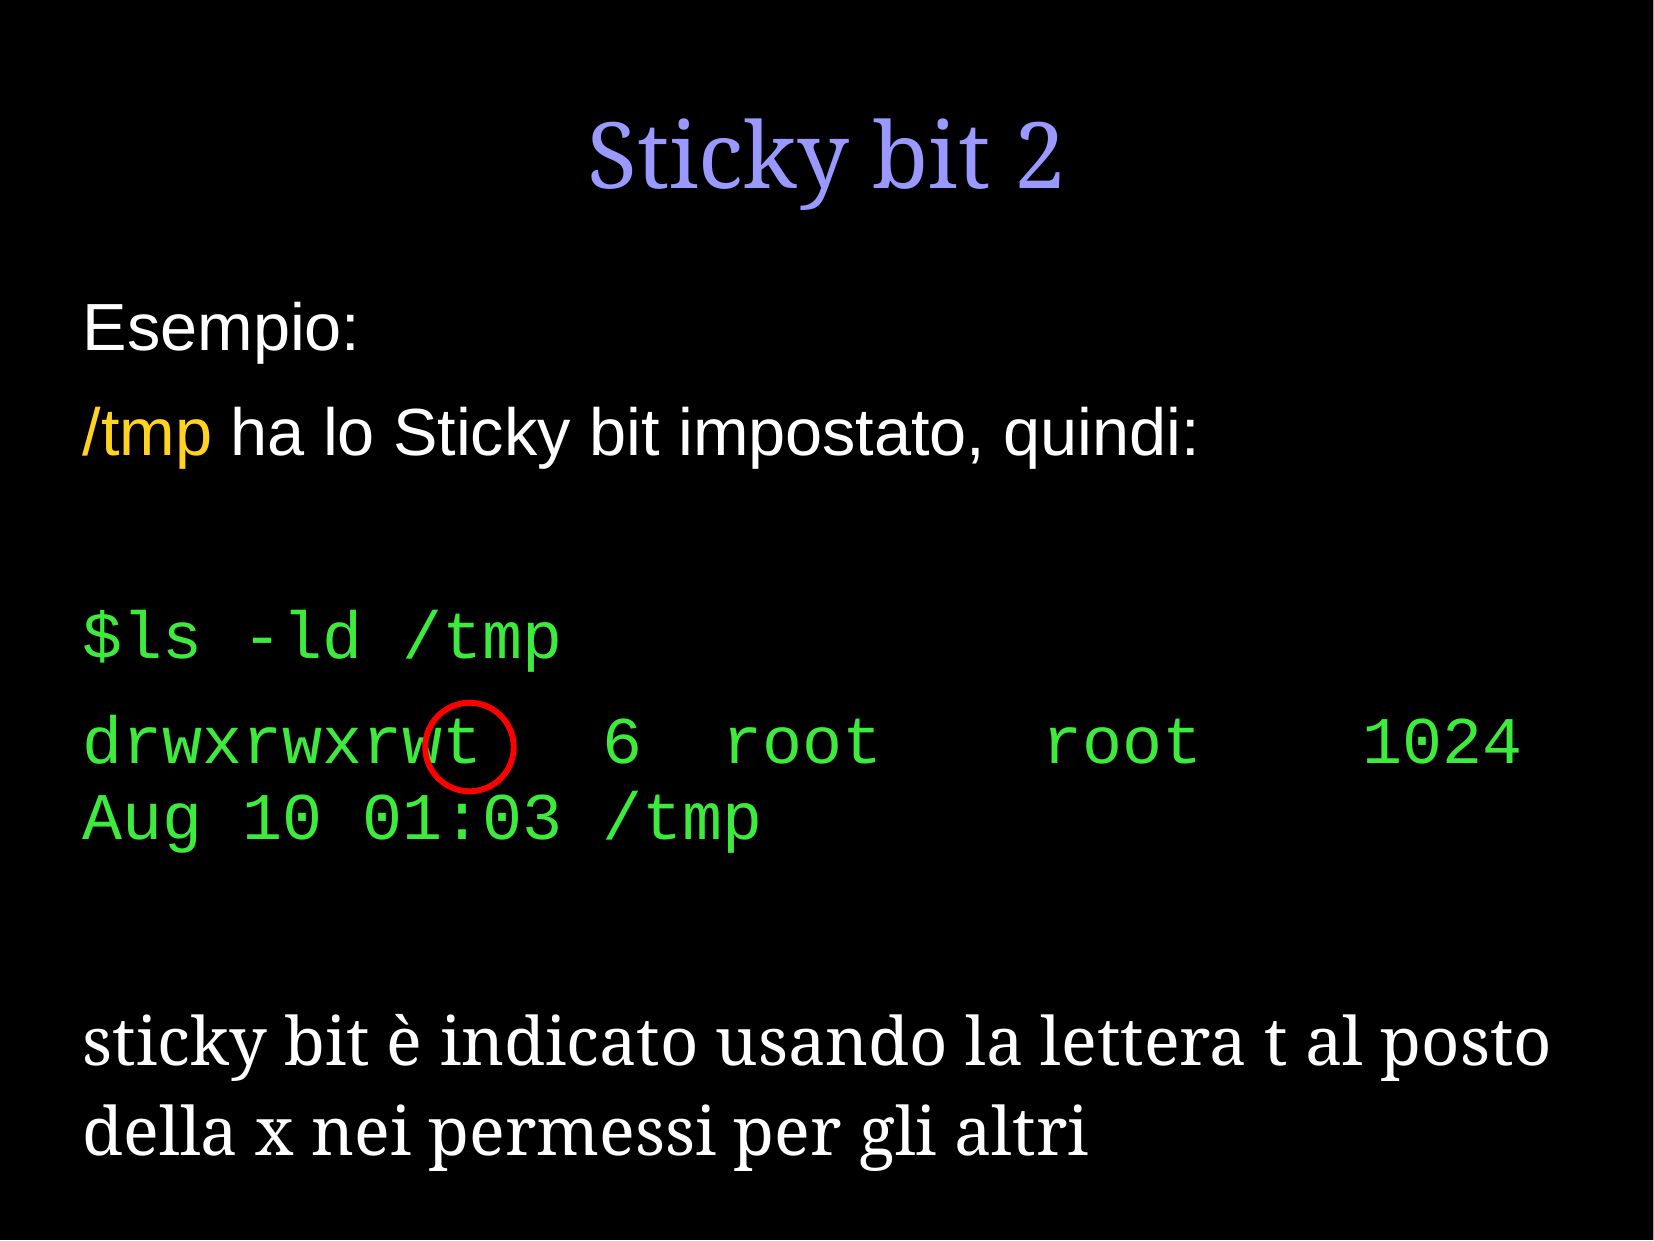

# Sticky bit 2
Esempio:
/tmp ha lo Sticky bit impostato, quindi:
$ls -ld /tmp
drwxrwxrwt 6 root root 1024 Aug 10 01:03 /tmp
sticky bit è indicato usando la lettera t al posto della x nei permessi per gli altri